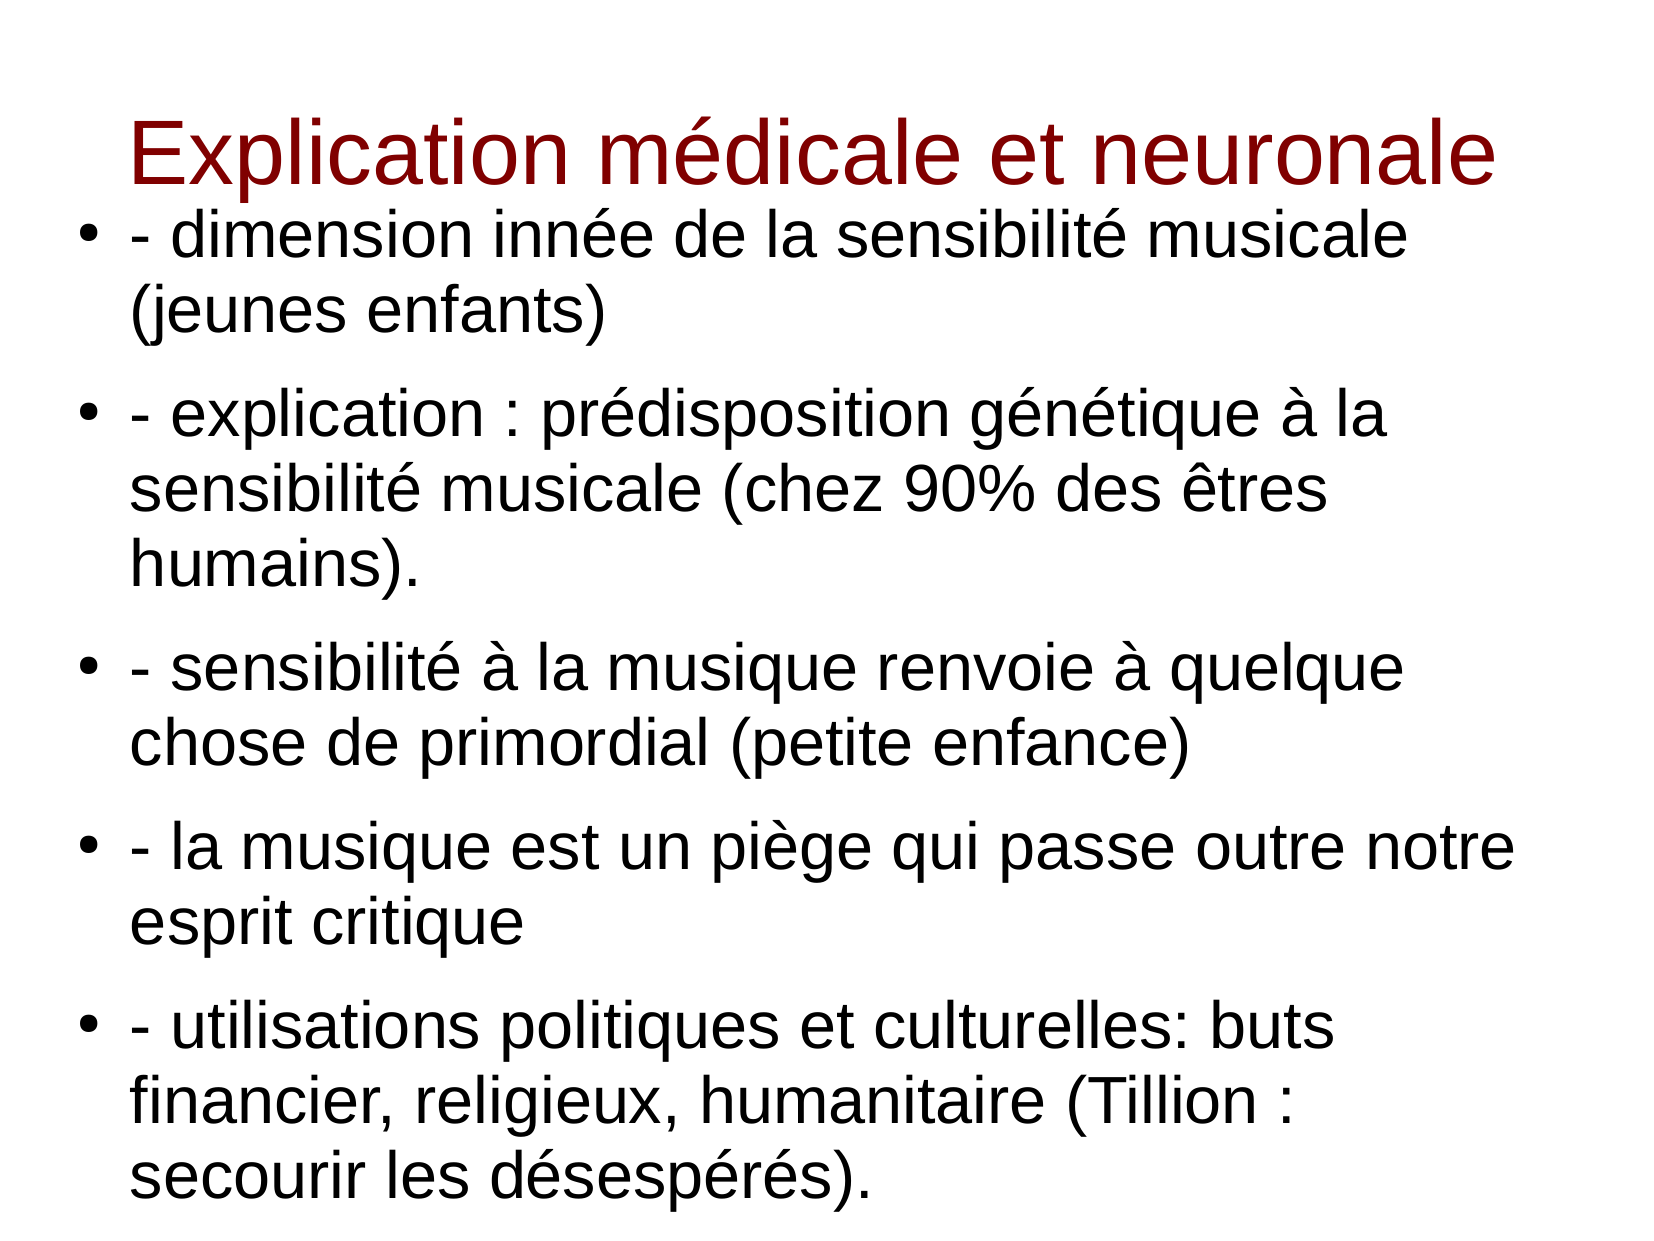

# Explication médicale et neuronale
- dimension innée de la sensibilité musicale (jeunes enfants)
- explication : prédisposition génétique à la sensibilité musicale (chez 90% des êtres humains).
- sensibilité à la musique renvoie à quelque chose de primordial (petite enfance)
- la musique est un piège qui passe outre notre esprit critique
- utilisations politiques et culturelles: buts financier, religieux, humanitaire (Tillion : secourir les désespérés).